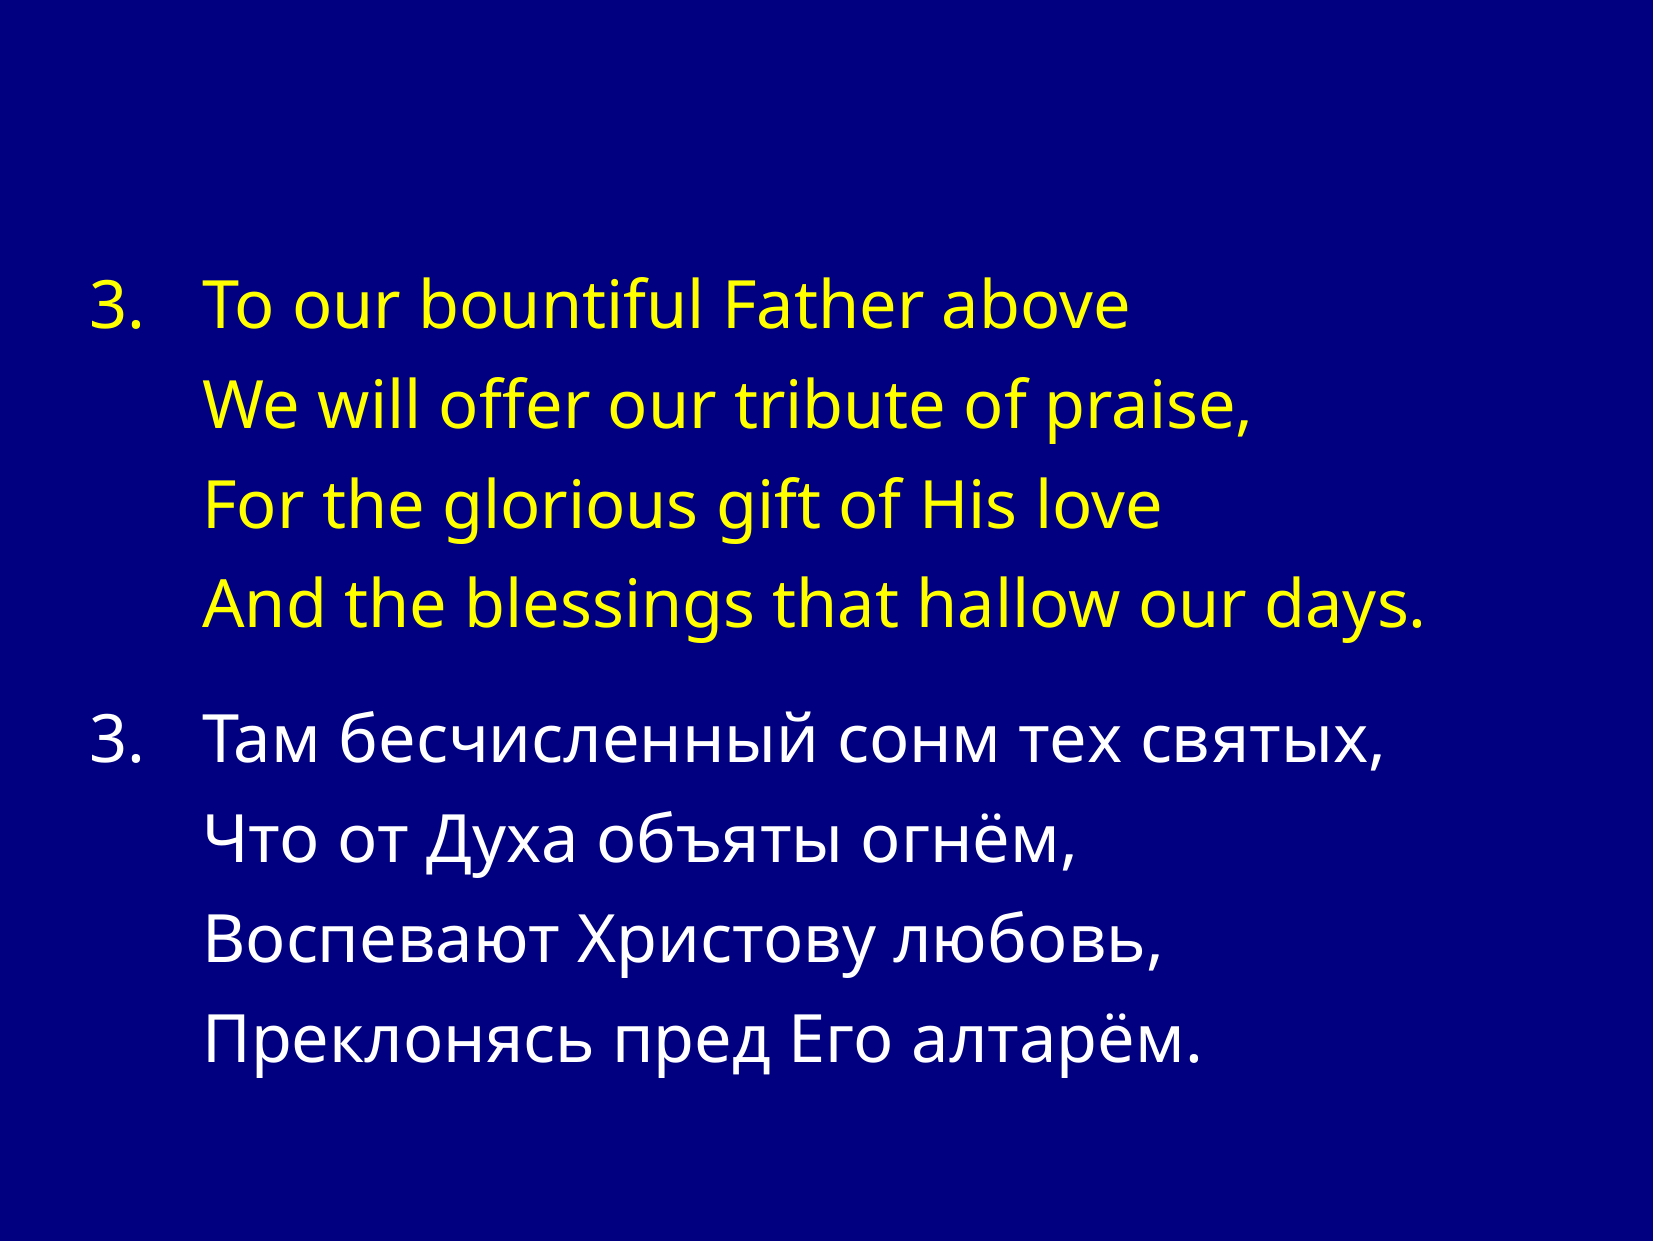

3.	To our bountiful Father above
	We will offer our tribute of praise,
	For the glorious gift of His love
	And the blessings that hallow our days.
3.	Там бесчисленный сонм тех святых,
	Что от Духа объяты огнём,
	Воспевают Христову любовь,
	Преклонясь пред Его алтарём.